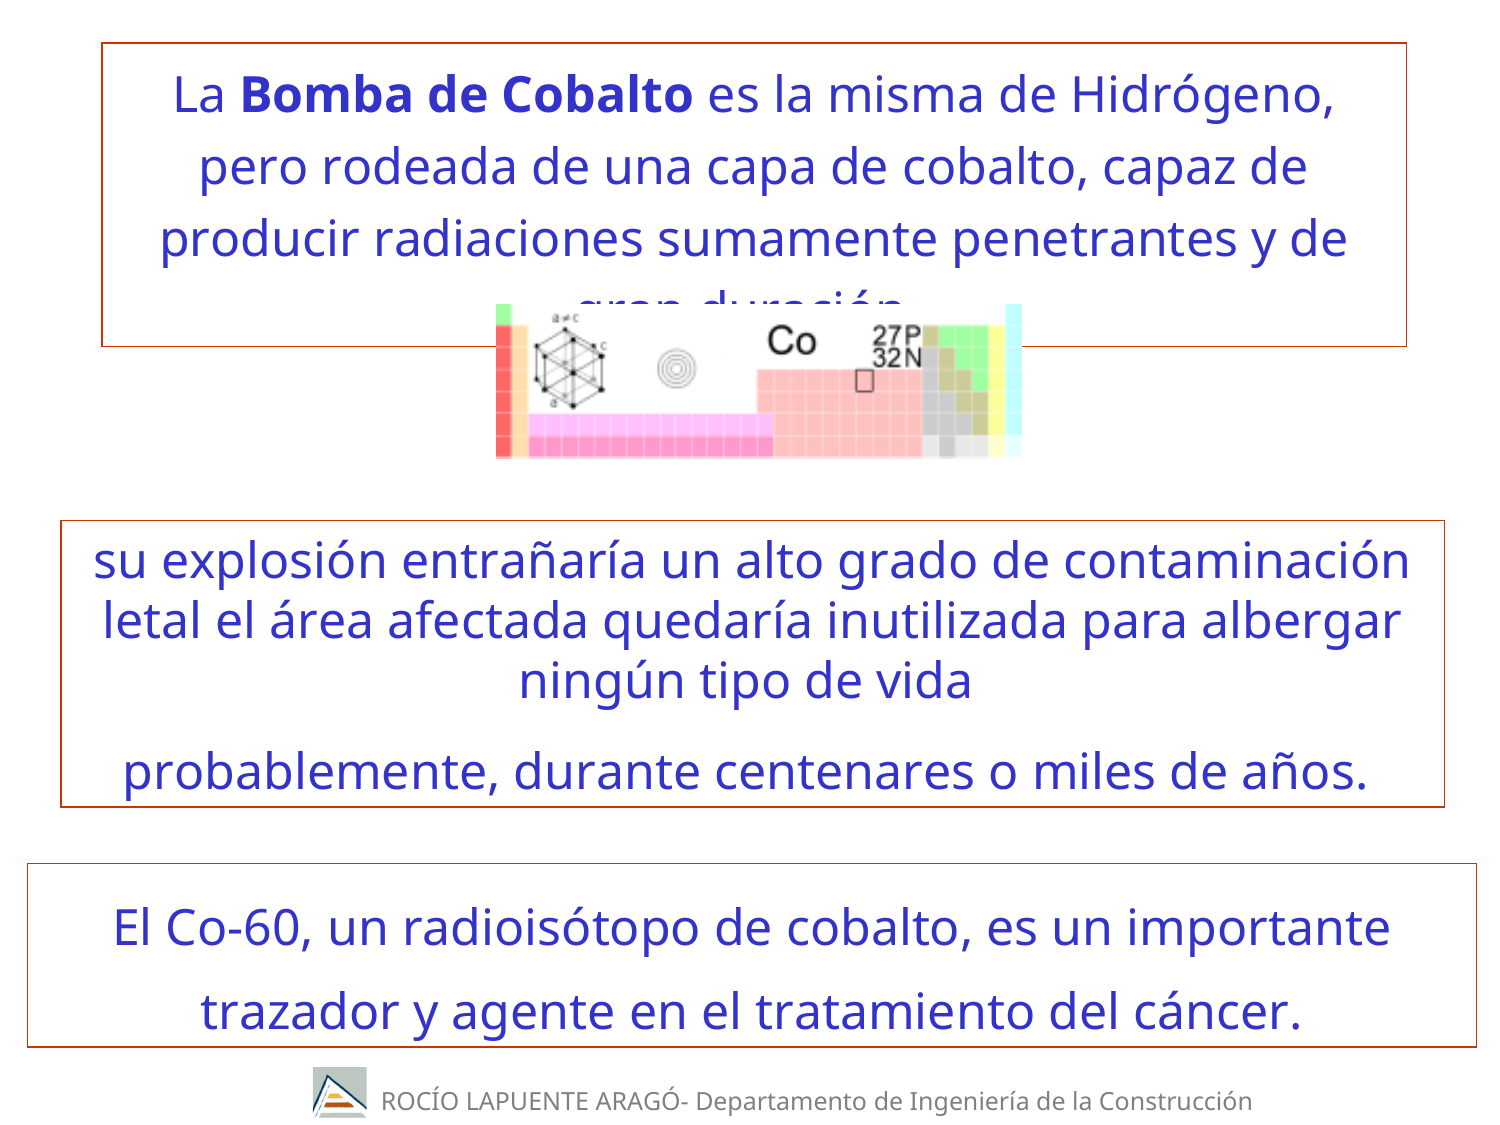

La Bomba de Cobalto es la misma de Hidrógeno, pero rodeada de una capa de cobalto, capaz de producir radiaciones sumamente penetrantes y de gran duración.
su explosión entrañaría un alto grado de contaminación letal el área afectada quedaría inutilizada para albergar ningún tipo de vida
probablemente, durante centenares o miles de años.
El Co-60, un radioisótopo de cobalto, es un importante trazador y agente en el tratamiento del cáncer.